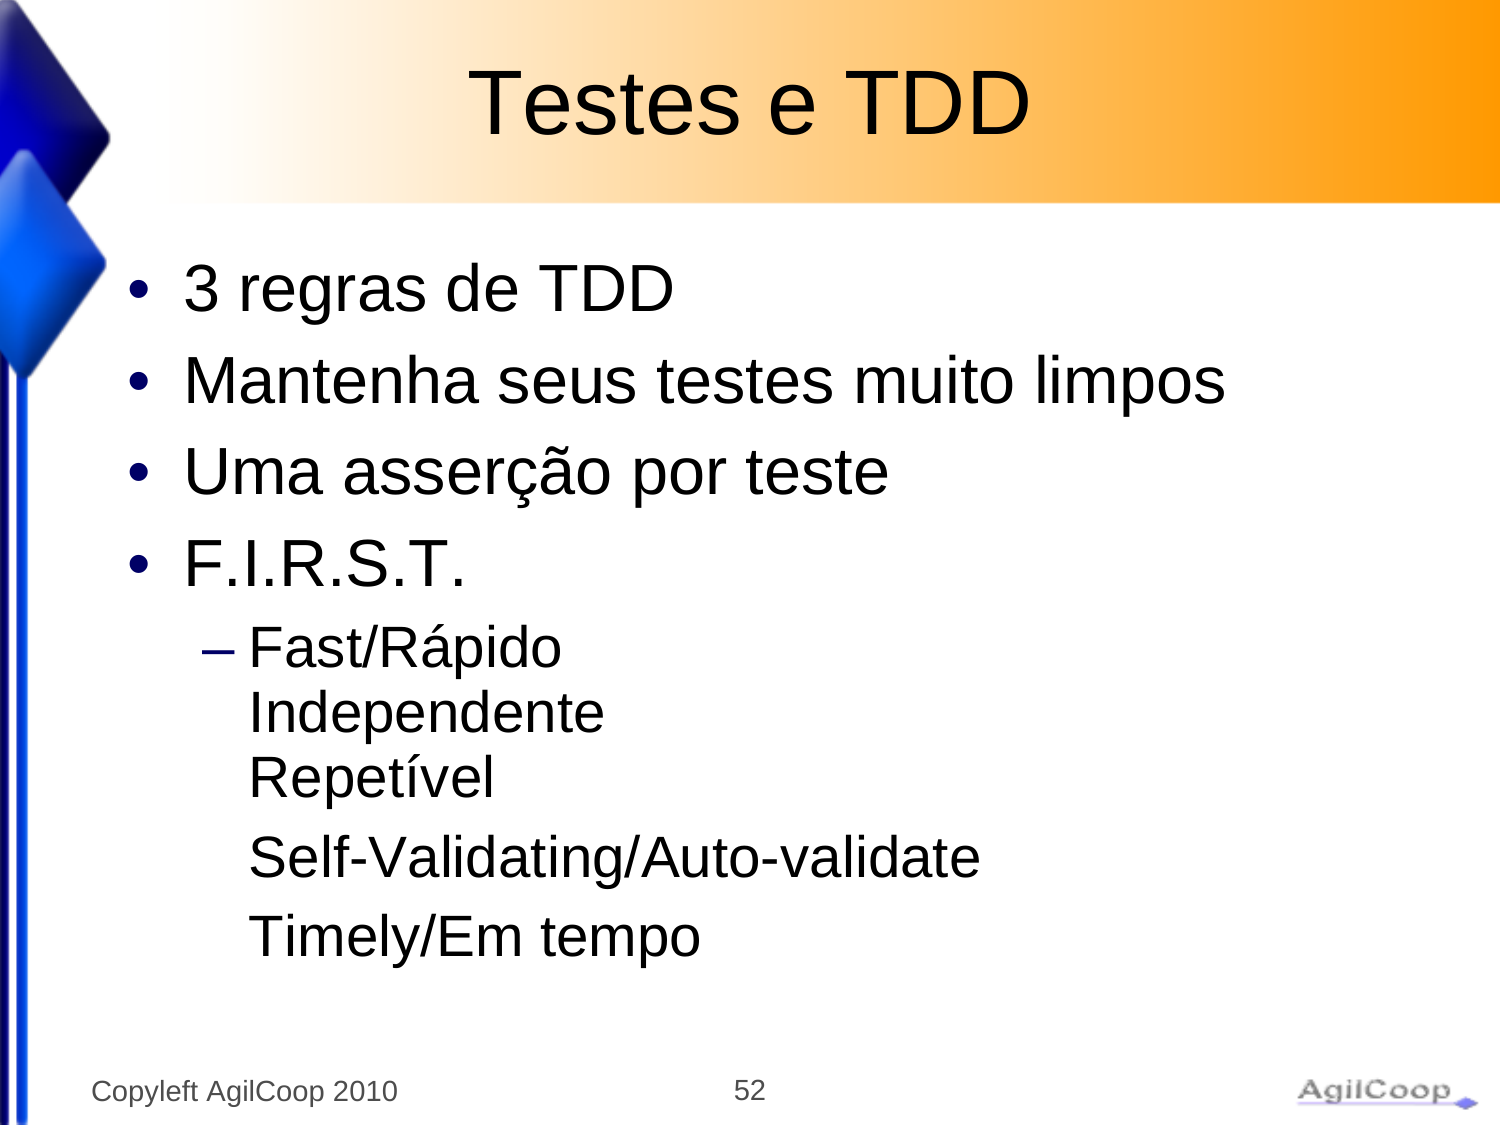

# Testes e TDD
3 regras de TDD
Mantenha seus testes muito limpos
Uma asserção por teste
F.I.R.S.T.
Fast/Rápido
Independente
Repetível
Self-Validating/Auto-validate
Timely/Em tempo
Copyleft AgilCoop 2010
52